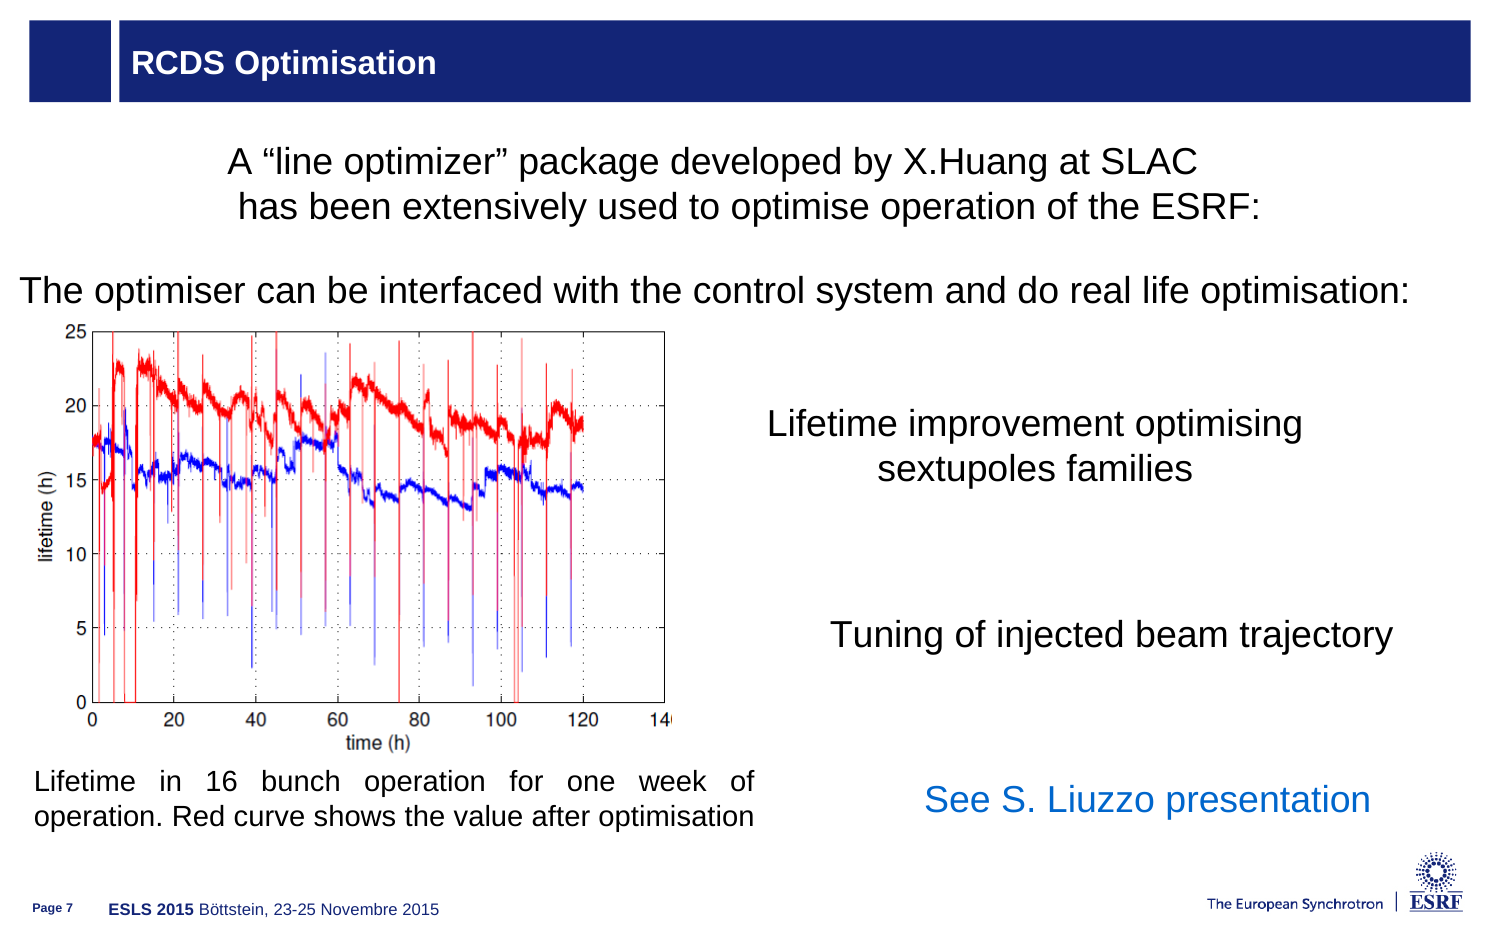

# RCDS Optimisation
A “line optimizer” package developed by X.Huang at SLAC
 has been extensively used to optimise operation of the ESRF:
The optimiser can be interfaced with the control system and do real life optimisation:
Lifetime improvement optimising sextupoles families
Tuning of injected beam trajectory
Lifetime in 16 bunch operation for one week of operation. Red curve shows the value after optimisation
See S. Liuzzo presentation
Page
ESLS 2015 Böttstein, 23-25 Novembre 2015